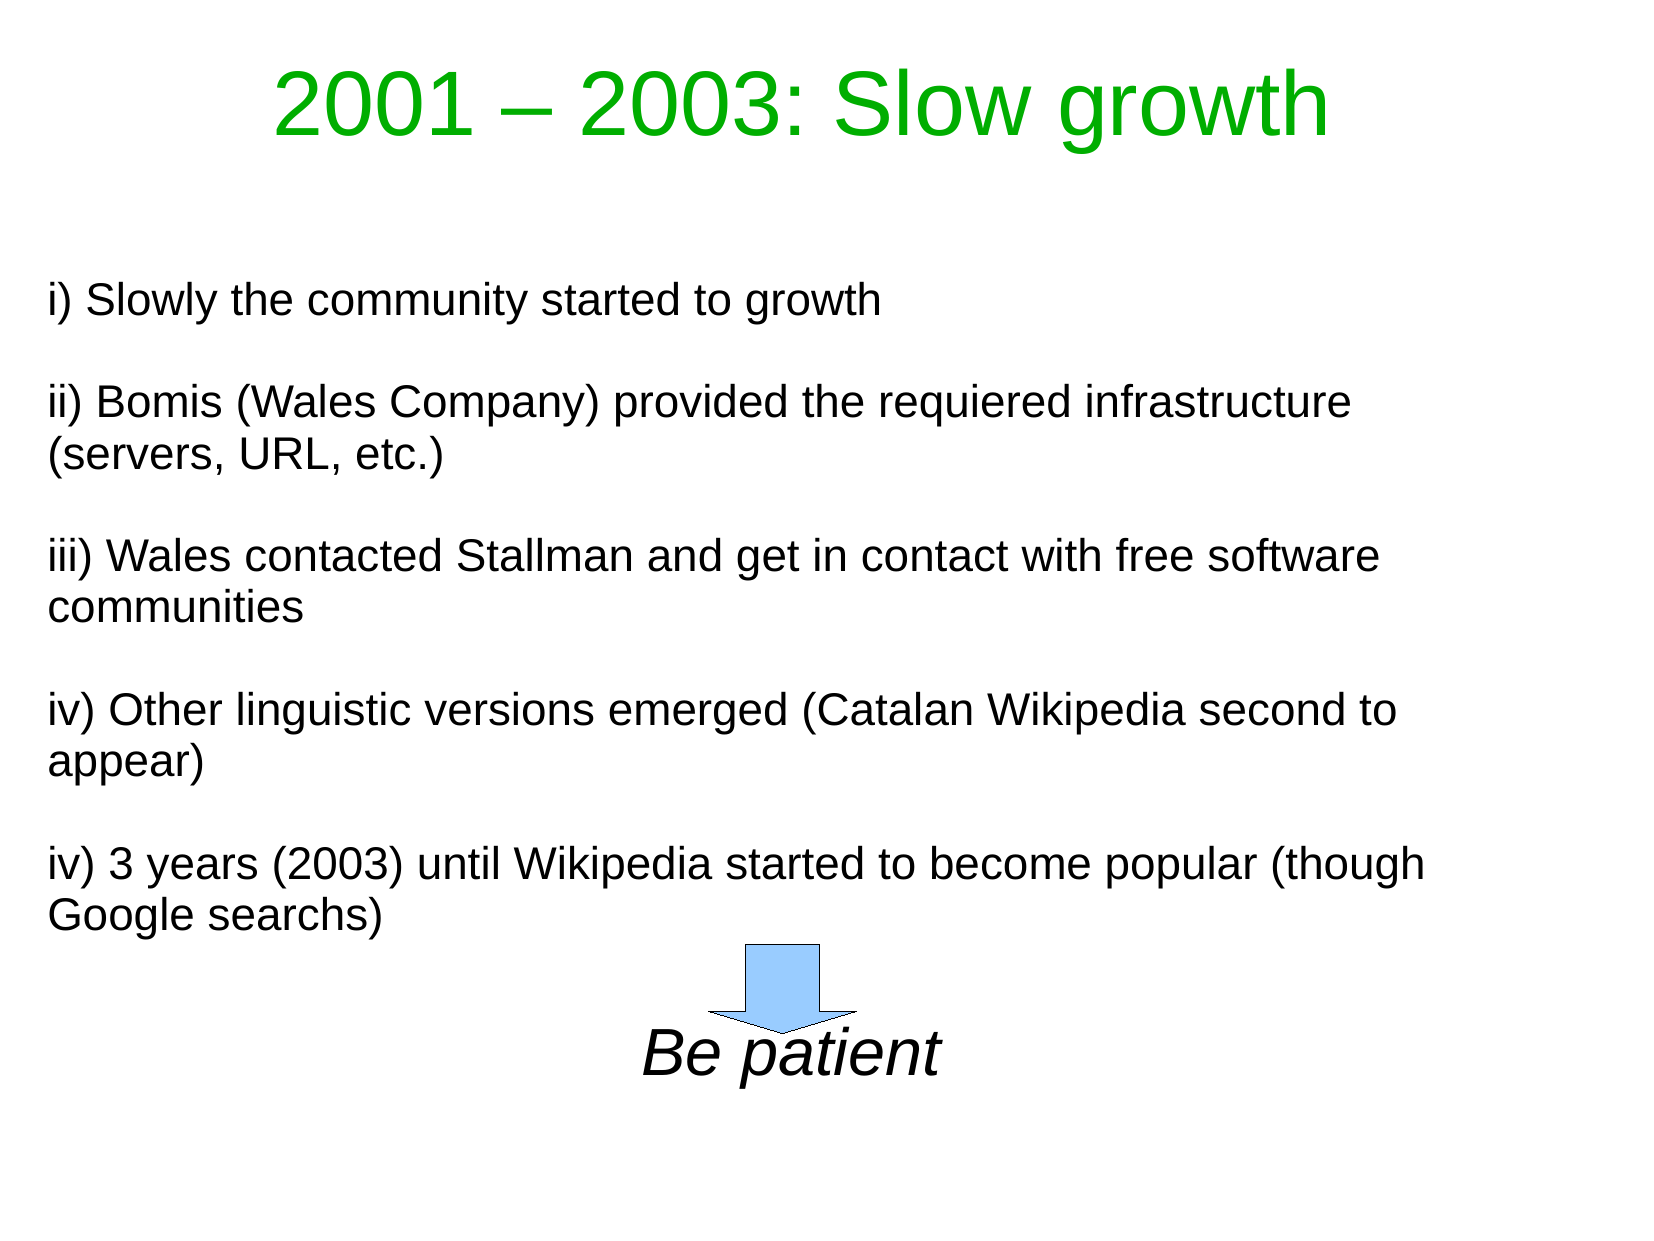

# 2001 – 2003: Slow growth
i) Slowly the community started to growth
ii) Bomis (Wales Company) provided the requiered infrastructure (servers, URL, etc.)
iii) Wales contacted Stallman and get in contact with free software communities
iv) Other linguistic versions emerged (Catalan Wikipedia second to appear)
iv) 3 years (2003) until Wikipedia started to become popular (though Google searchs)
Be patient